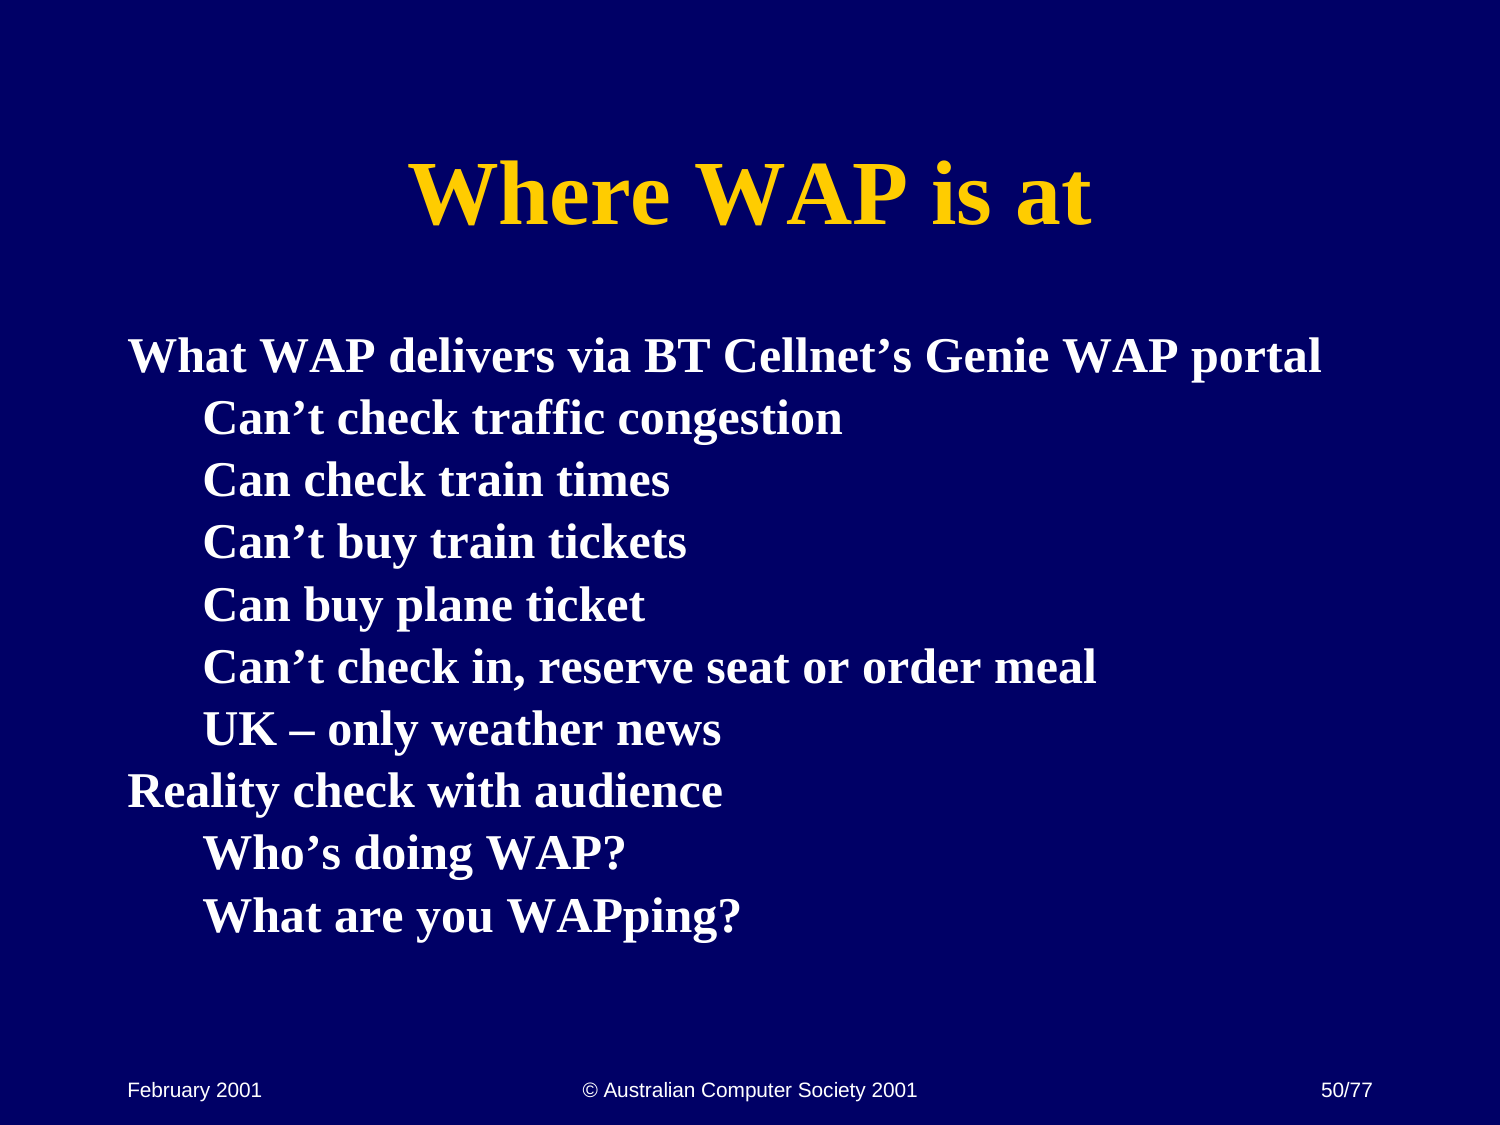

# Where WAP is at
What WAP delivers via BT Cellnet’s Genie WAP portal
Can’t check traffic congestion
Can check train times
Can’t buy train tickets
Can buy plane ticket
Can’t check in, reserve seat or order meal
UK – only weather news
Reality check with audience
Who’s doing WAP?
What are you WAPping?
February 2001
© Australian Computer Society 2001
50